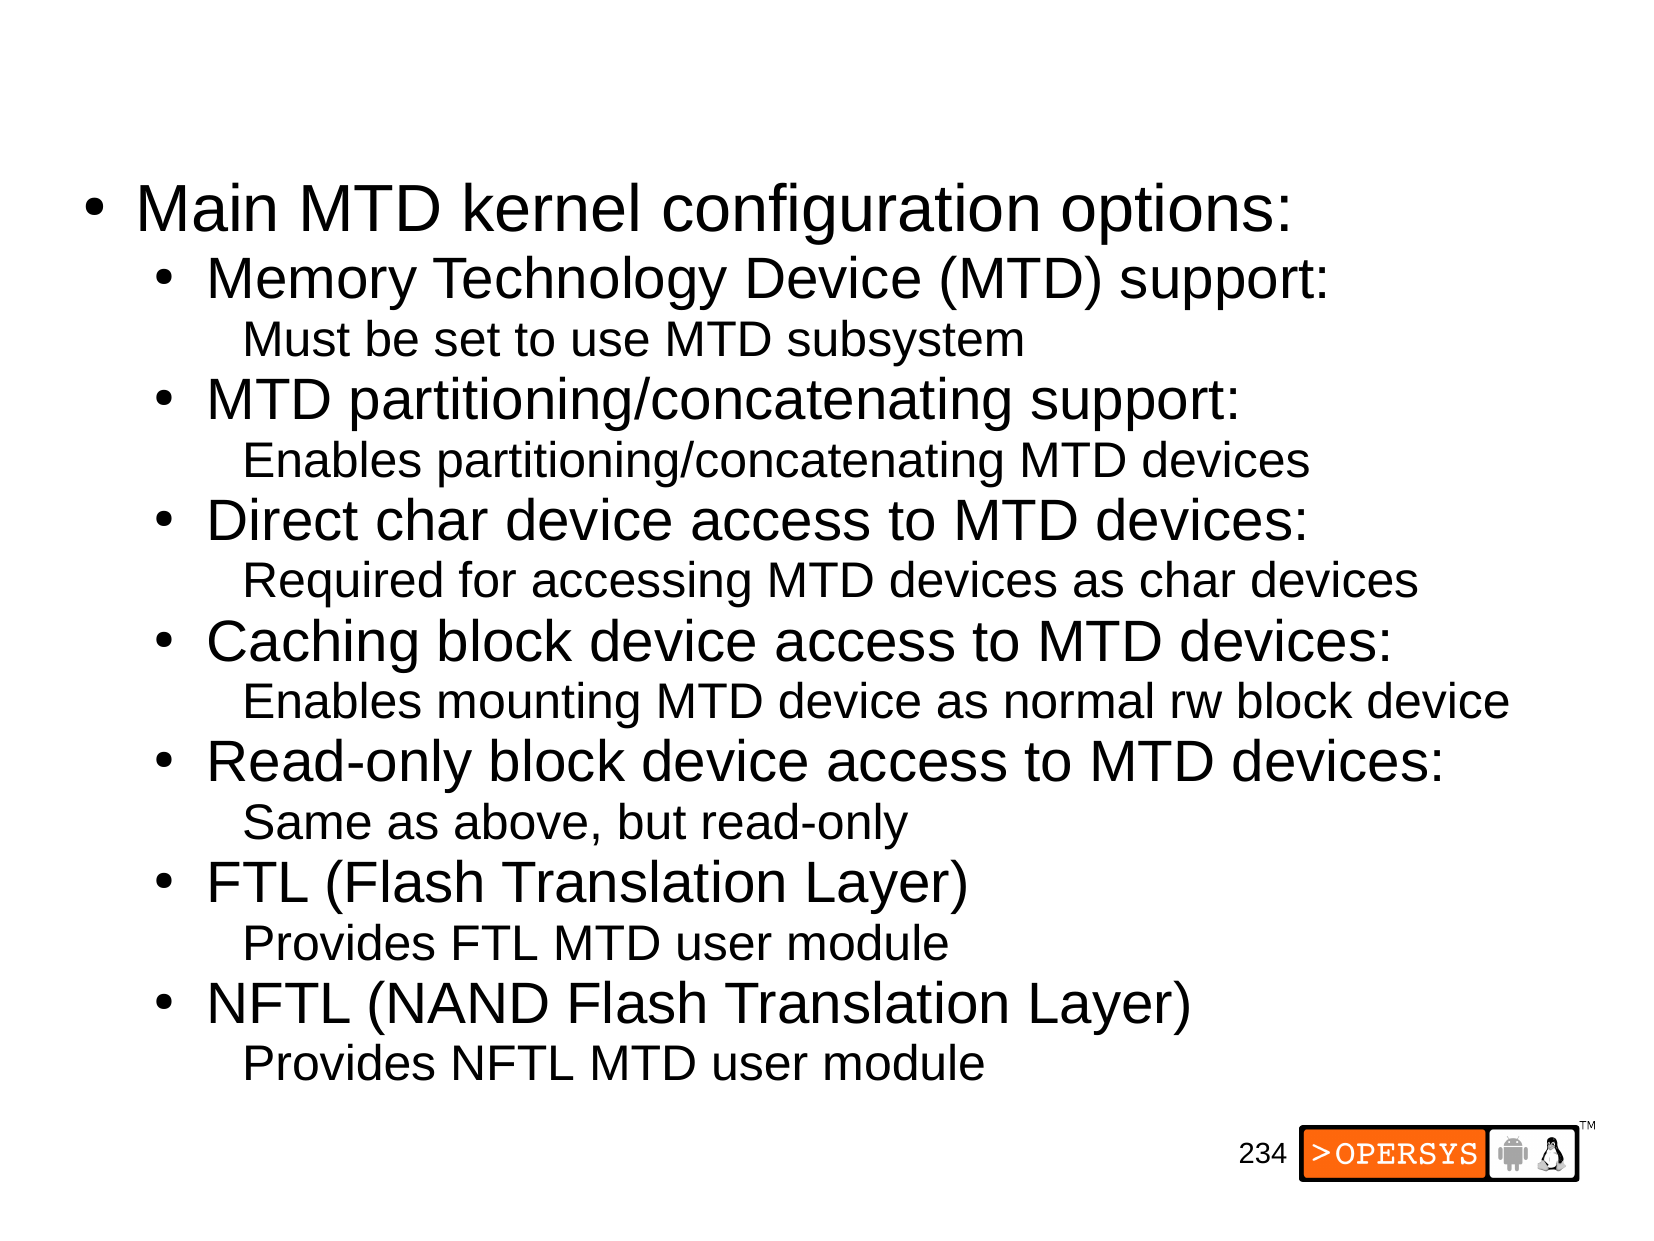

# Main MTD kernel configuration options:
Memory Technology Device (MTD) support:
Must be set to use MTD subsystem
MTD partitioning/concatenating support:
Enables partitioning/concatenating MTD devices
Direct char device access to MTD devices:
Required for accessing MTD devices as char devices
Caching block device access to MTD devices:
Enables mounting MTD device as normal rw block device
Read-only block device access to MTD devices:
Same as above, but read-only
FTL (Flash Translation Layer)
Provides FTL MTD user module
NFTL (NAND Flash Translation Layer)
Provides NFTL MTD user module